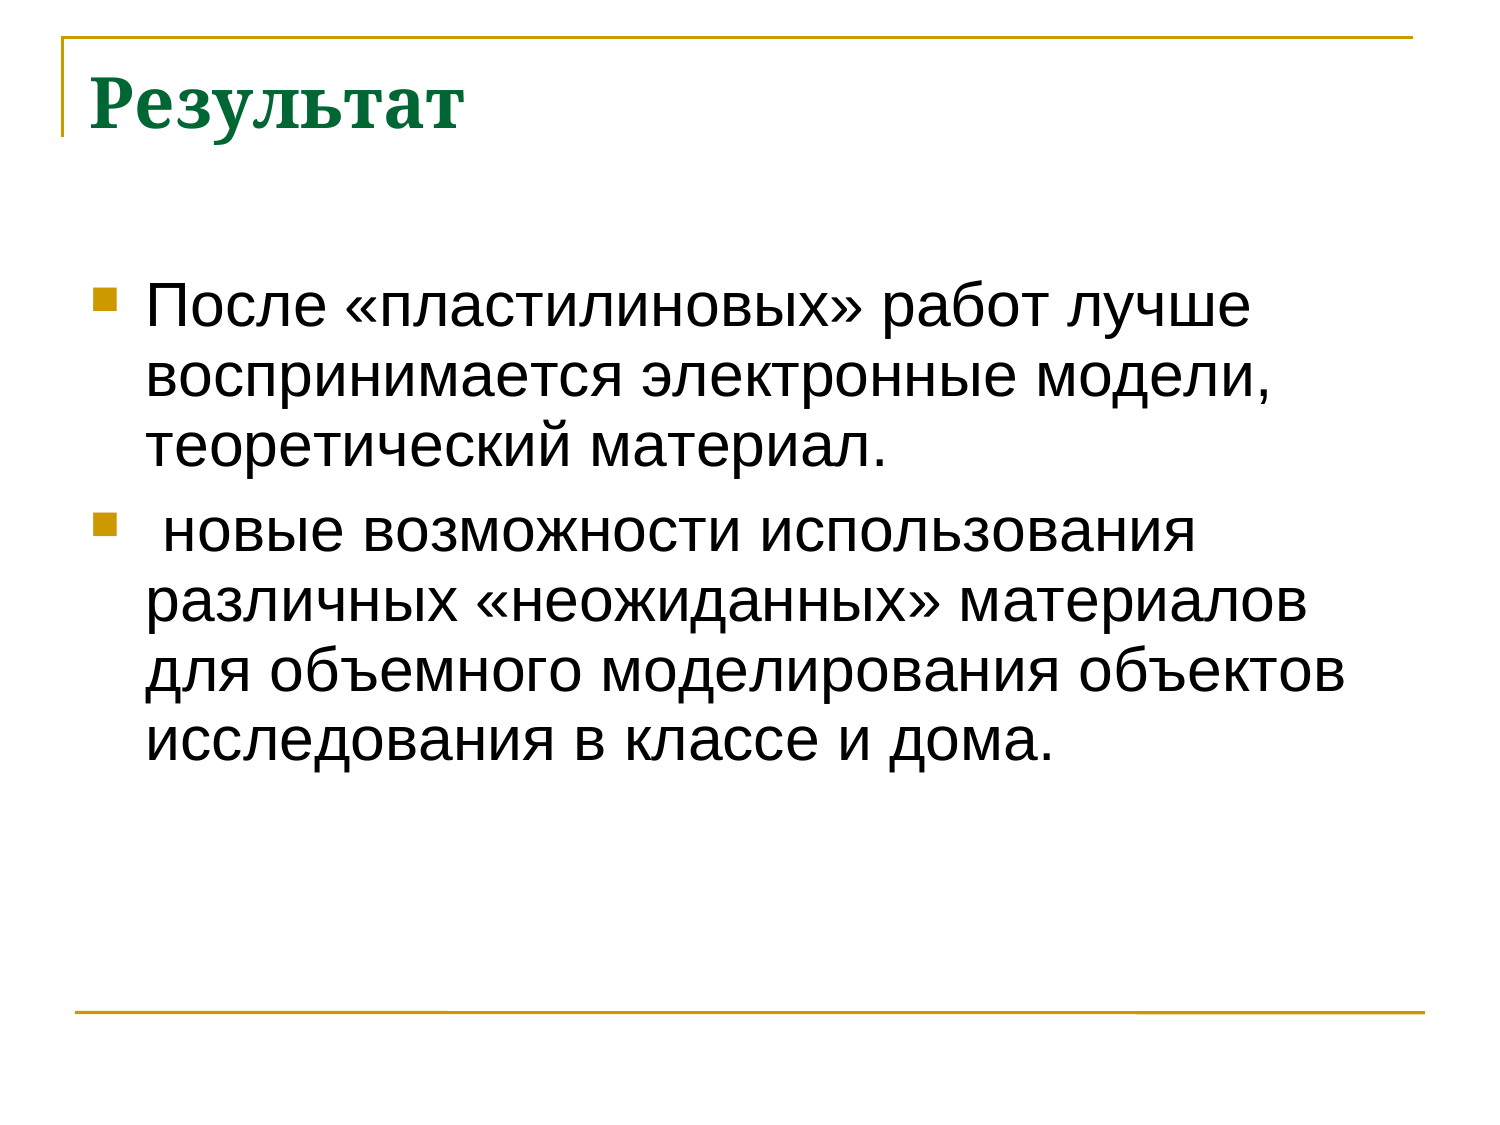

# Результат
После «пластилиновых» работ лучше воспринимается электронные модели, теоретический материал.
 новые возможности использования различных «неожиданных» материалов для объемного моделирования объектов исследования в классе и дома.